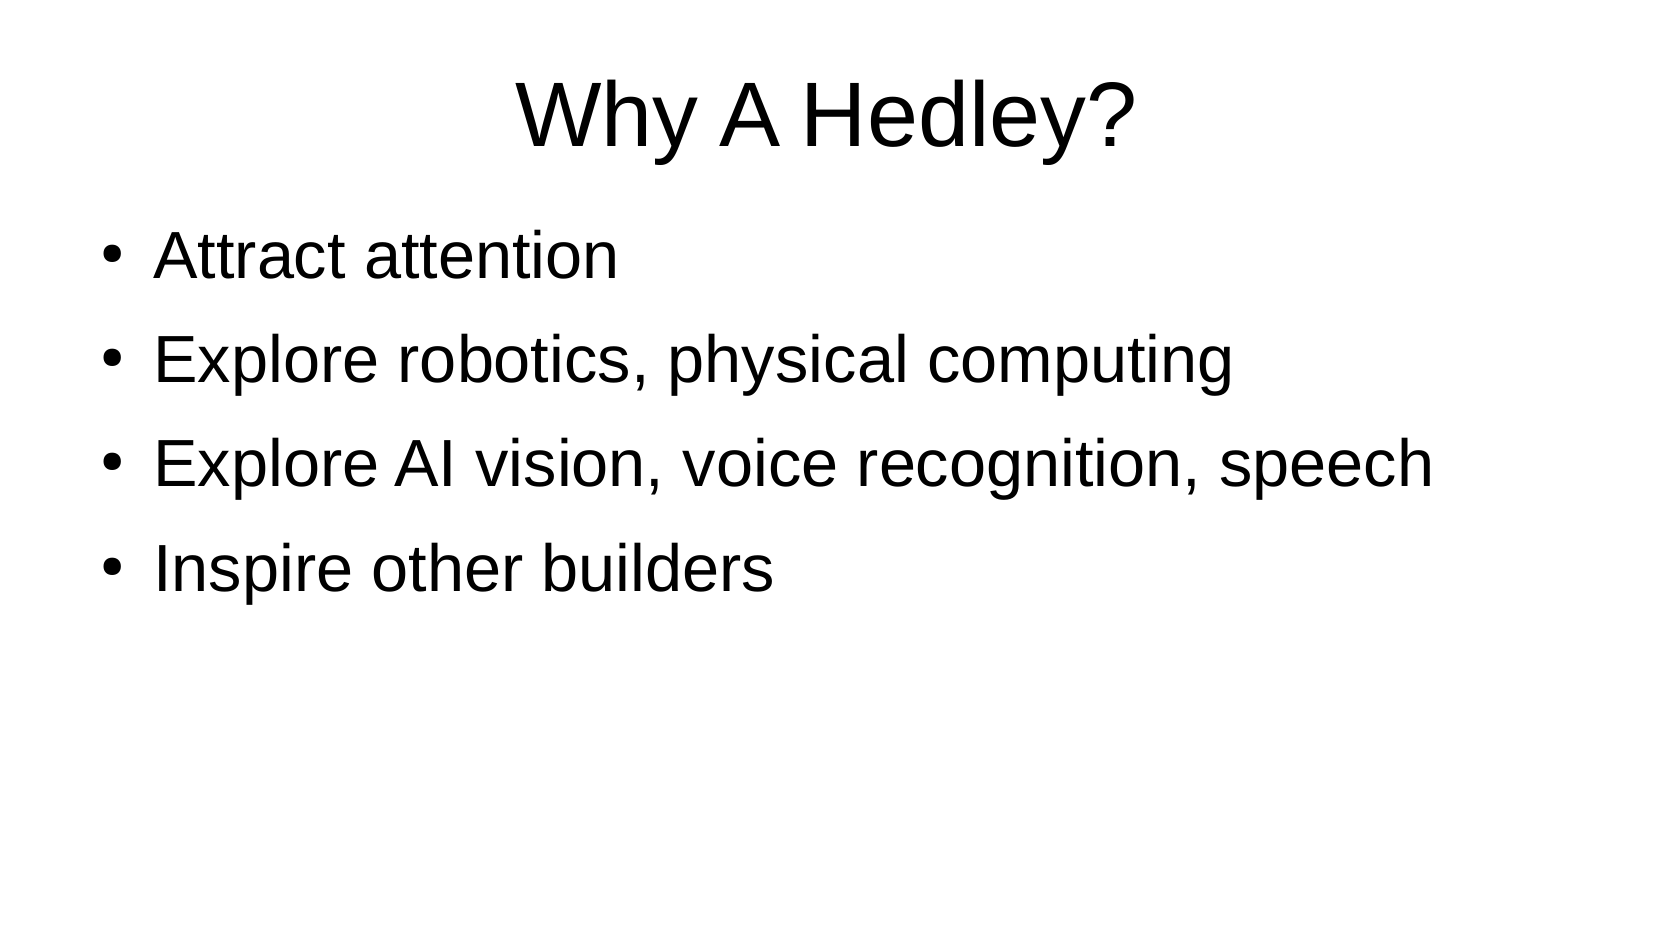

# Why A Hedley?
Attract attention
Explore robotics, physical computing
Explore AI vision, voice recognition, speech
Inspire other builders